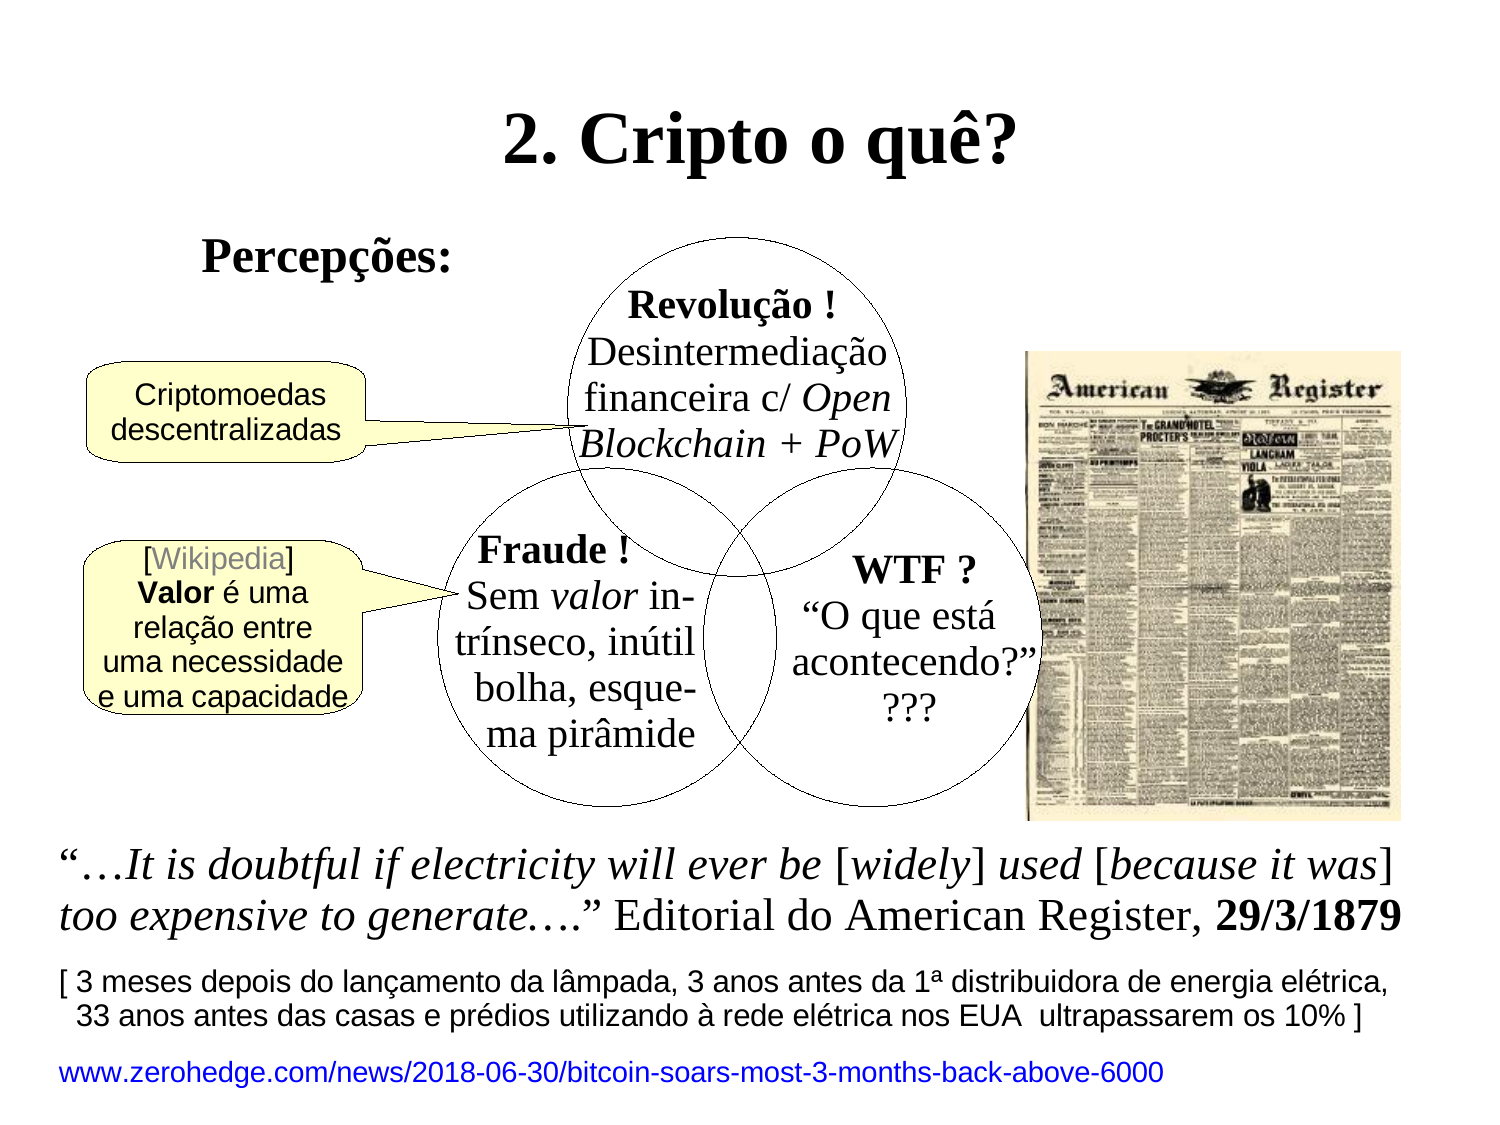

# 2. Cripto o quê?
Percepções:
Revolução !
Desintermediação
financeira c/ Open
Blockchain + PoW
 Criptomoedas
descentralizadas
Fraude !
Sem valor in-
trínseco, inútil
bolha, esque-
 ma pirâmide
[Wikipedia]
Valor é uma
relação entre
uma necessidade
e uma capacidade
WTF ?
“O que está
acontecendo?”
???
“…It is doubtful if electricity will ever be [widely] used [because it was]
too expensive to generate….” Editorial do American Register, 29/3/1879
[ 3 meses depois do lançamento da lâmpada, 3 anos antes da 1ª distribuidora de energia elétrica,
 33 anos antes das casas e prédios utilizando à rede elétrica nos EUA ultrapassarem os 10% ]
www.zerohedge.com/news/2018-06-30/bitcoin-soars-most-3-months-back-above-6000